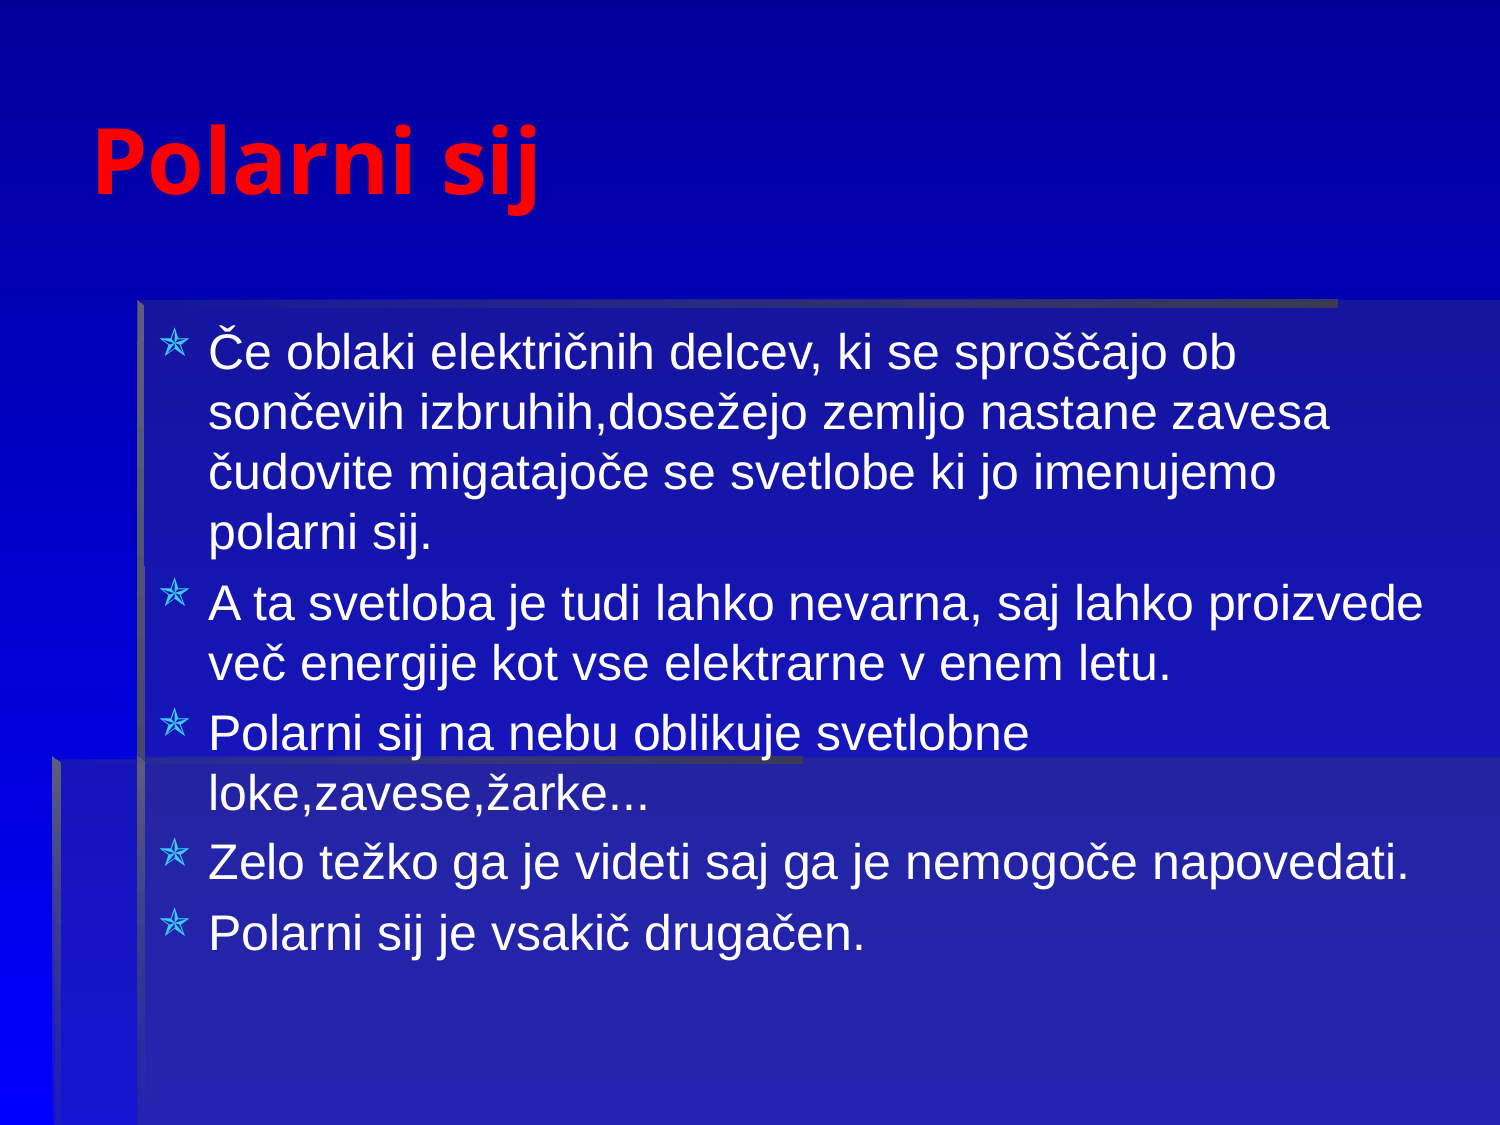

# Polarni sij
Če oblaki električnih delcev, ki se sproščajo ob sončevih izbruhih,dosežejo zemljo nastane zavesa čudovite migatajoče se svetlobe ki jo imenujemo polarni sij.
A ta svetloba je tudi lahko nevarna, saj lahko proizvede več energije kot vse elektrarne v enem letu.
Polarni sij na nebu oblikuje svetlobne loke,zavese,žarke...
Zelo težko ga je videti saj ga je nemogoče napovedati.
Polarni sij je vsakič drugačen.